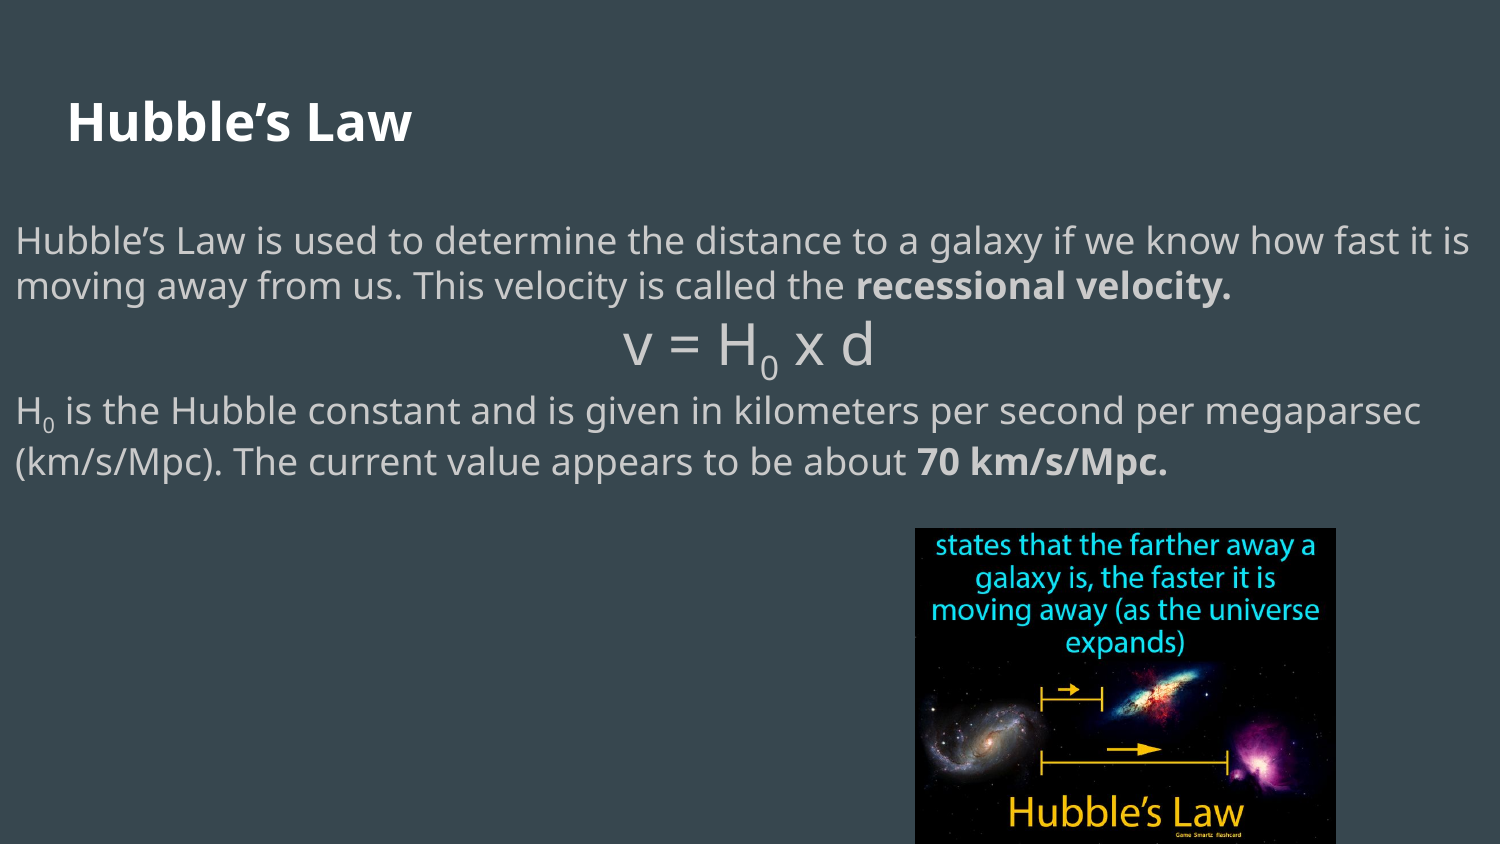

# Hubble’s Law
Hubble’s Law is used to determine the distance to a galaxy if we know how fast it is moving away from us. This velocity is called the recessional velocity.
v = H0 x d
H0 is the Hubble constant and is given in kilometers per second per megaparsec (km/s/Mpc). The current value appears to be about 70 km/s/Mpc.